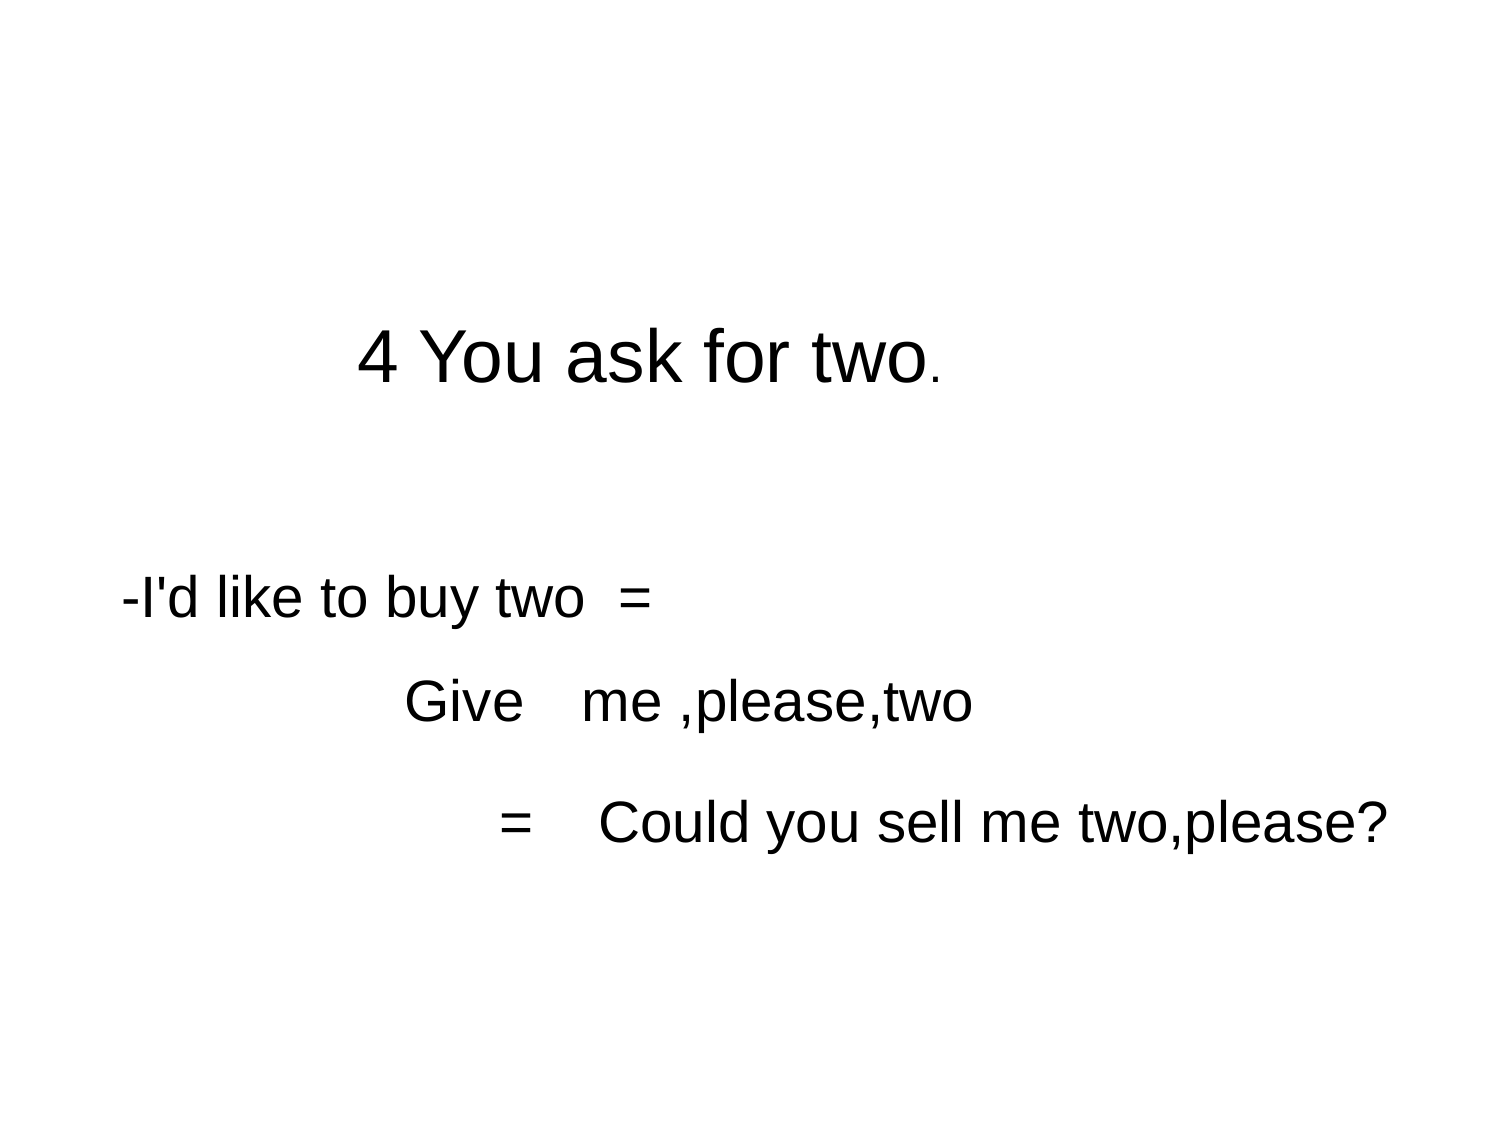

4 You ask for two.
-I'd like to buy two =
Give
me ,please,two
= Could you sell me two,please?